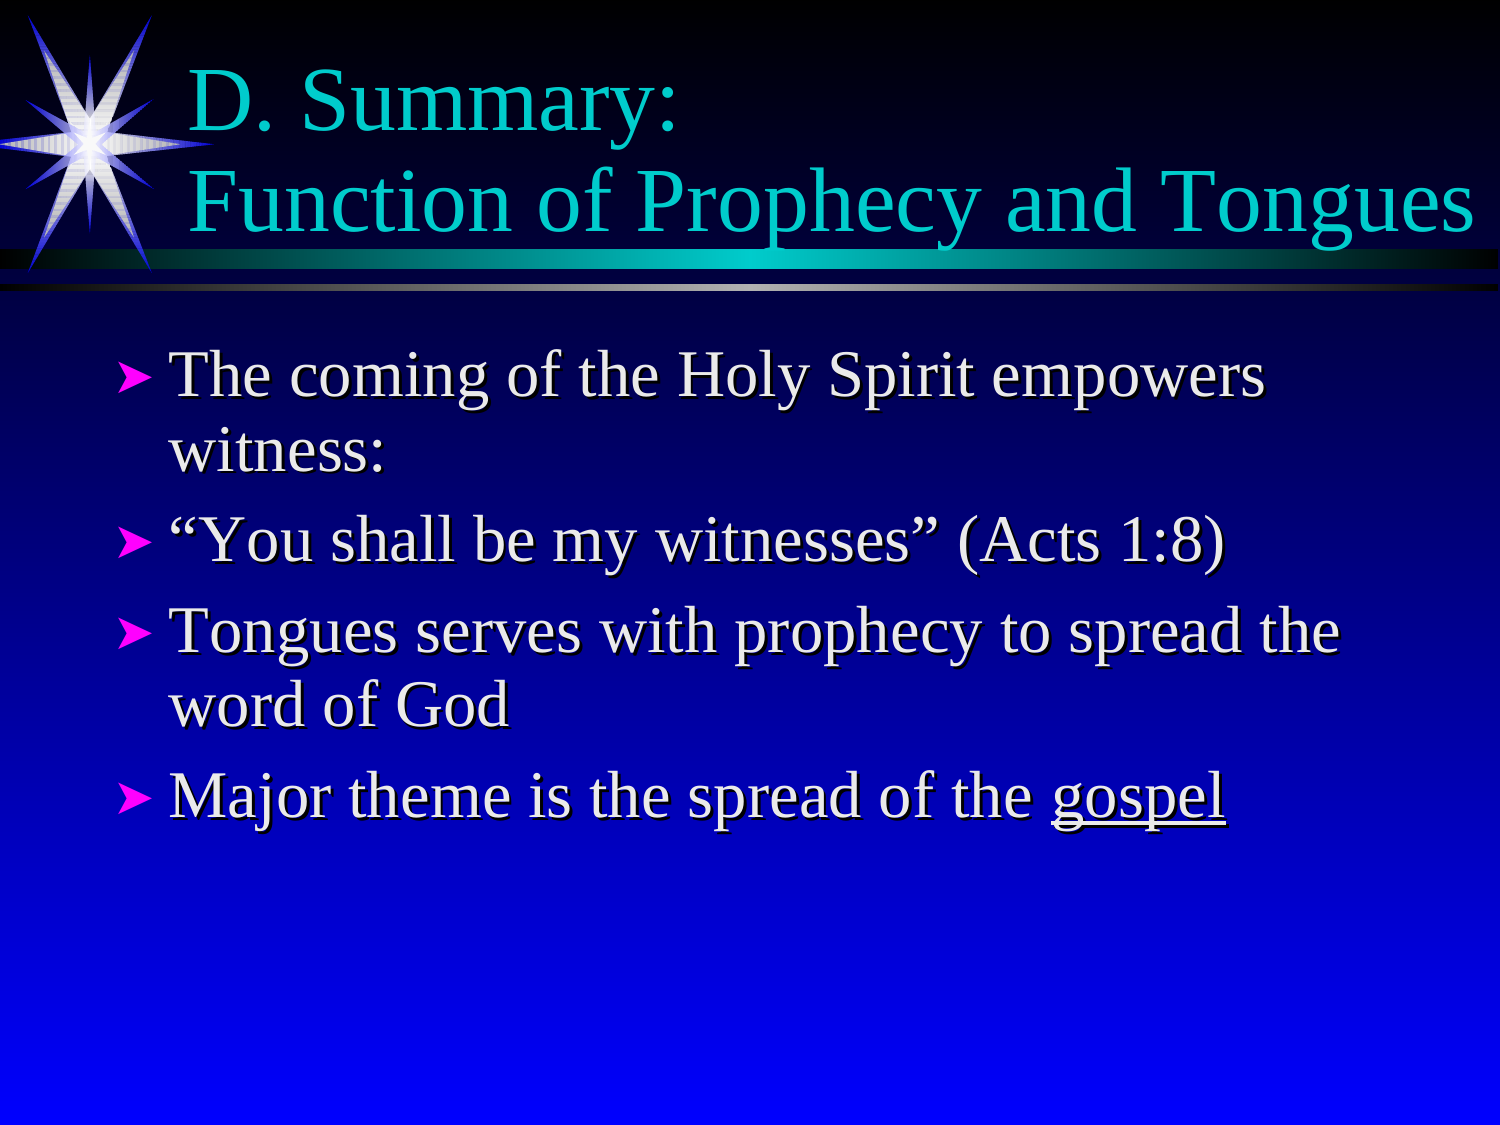

# D. Summary: Function of Prophecy and Tongues
The coming of the Holy Spirit empowers witness:
“You shall be my witnesses” (Acts 1:8)
Tongues serves with prophecy to spread the word of God
Major theme is the spread of the gospel